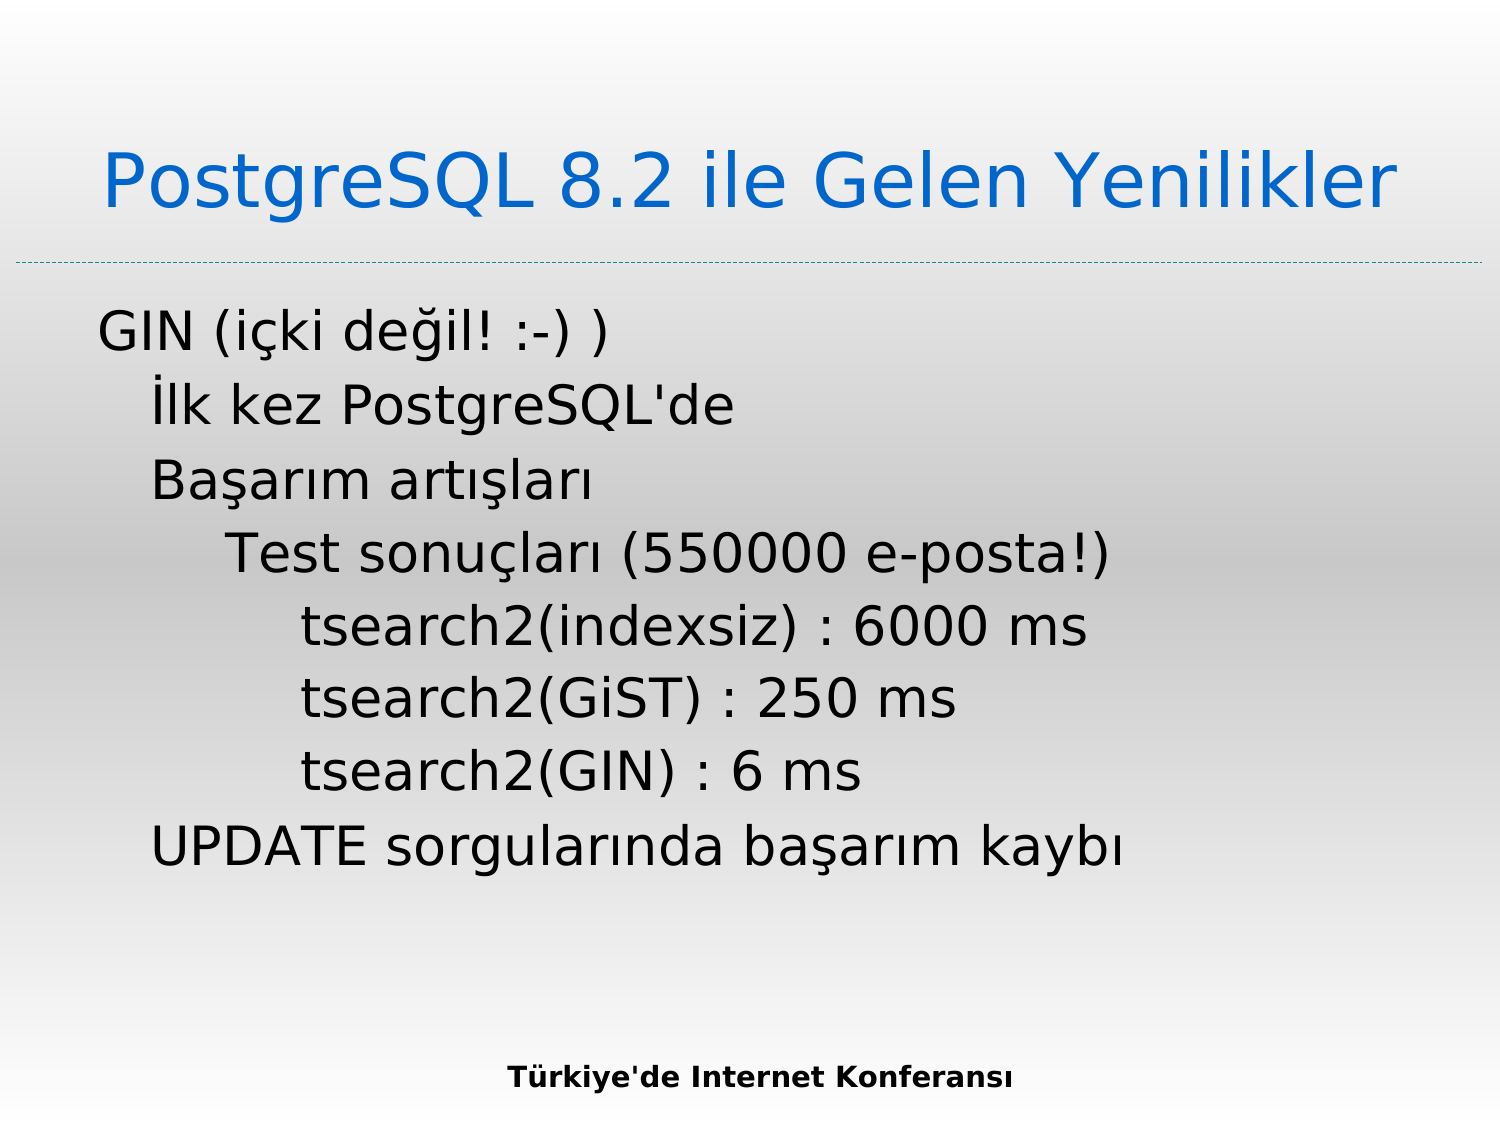

# PostgreSQL 8.2 ile Gelen Yenilikler
GIN (içki değil! :-) )
İlk kez PostgreSQL'de
Başarım artışları
Test sonuçları (550000 e-posta!)
tsearch2(indexsiz) : 6000 ms
tsearch2(GiST) : 250 ms
tsearch2(GIN) : 6 ms
UPDATE sorgularında başarım kaybı